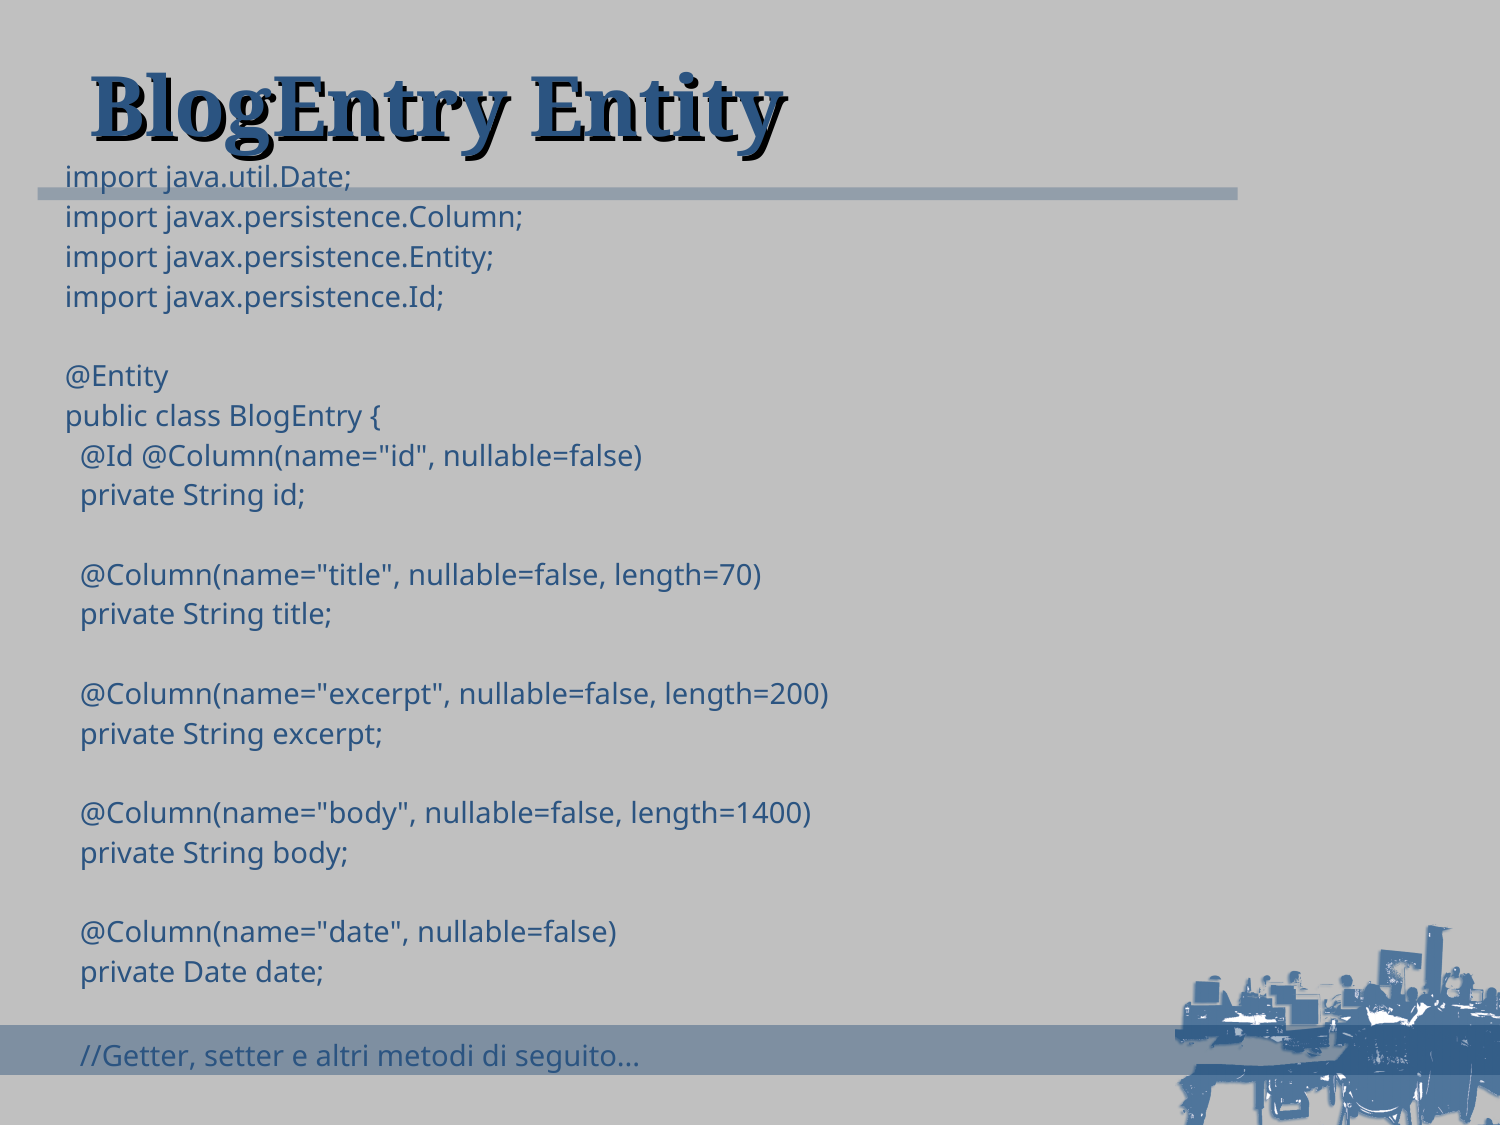

# BlogEntry Entity
import java.util.Date;
import javax.persistence.Column;
import javax.persistence.Entity;
import javax.persistence.Id;
@Entity
public class BlogEntry {
 @Id @Column(name="id", nullable=false)
 private String id;
 @Column(name="title", nullable=false, length=70)
 private String title;
 @Column(name="excerpt", nullable=false, length=200)
 private String excerpt;
 @Column(name="body", nullable=false, length=1400)
 private String body;
 @Column(name="date", nullable=false)
 private Date date;
 //Getter, setter e altri metodi di seguito...